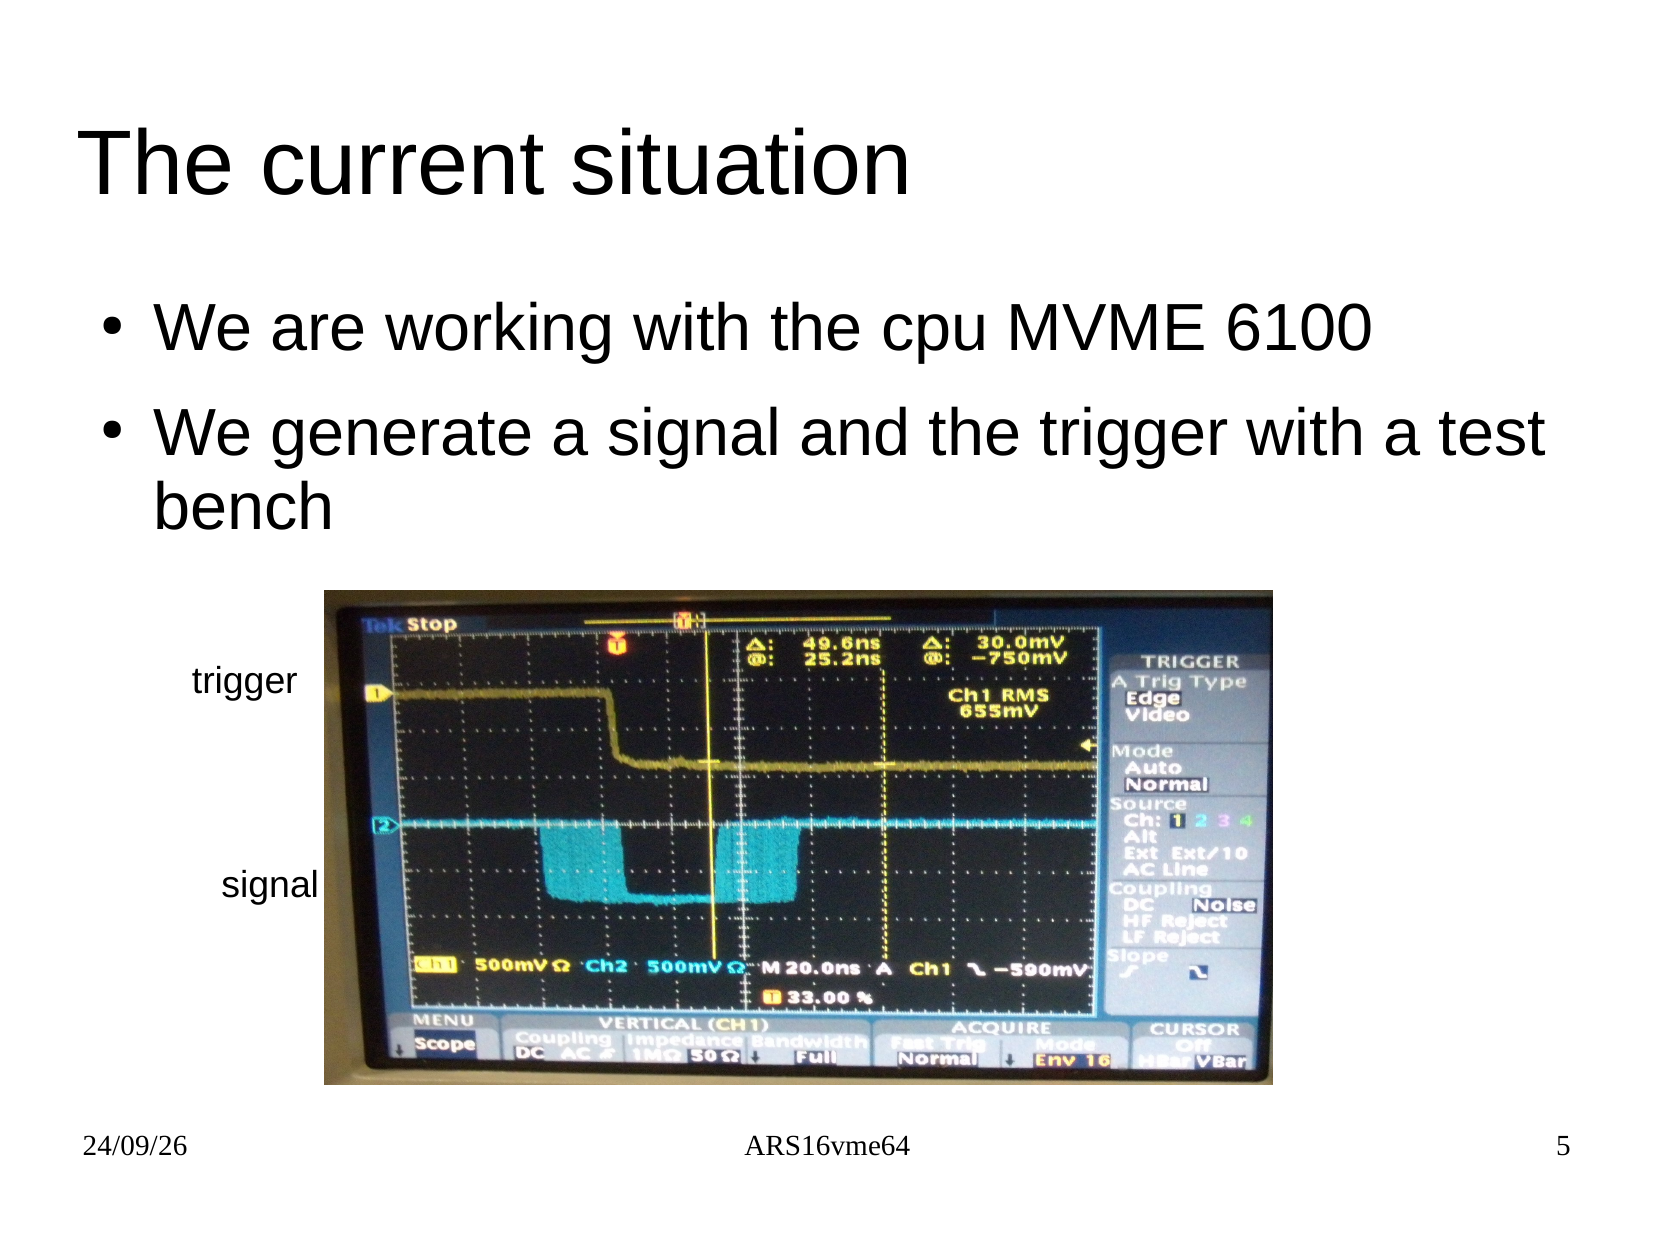

# The current situation
We are working with the cpu MVME 6100
We generate a signal and the trigger with a test bench
trigger
signal
ARS16vme64
5